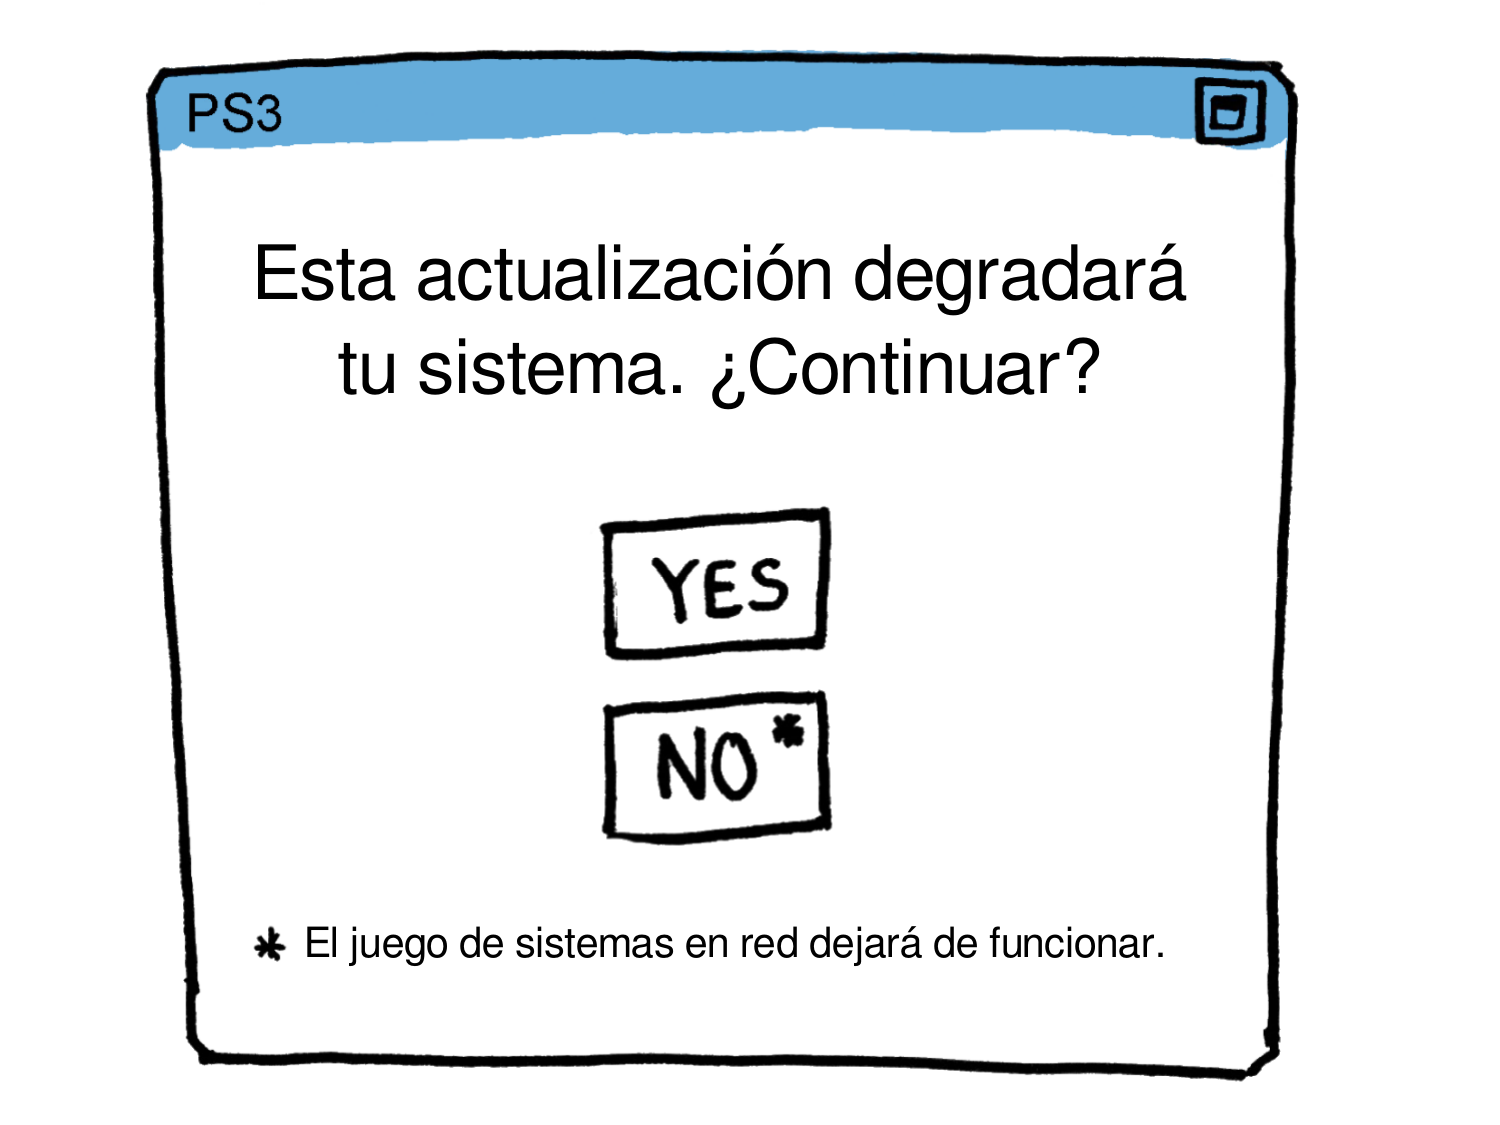

Esta actualización degradará
tu sistema. ¿Continuar?
El juego de sistemas en red dejará de funcionar.